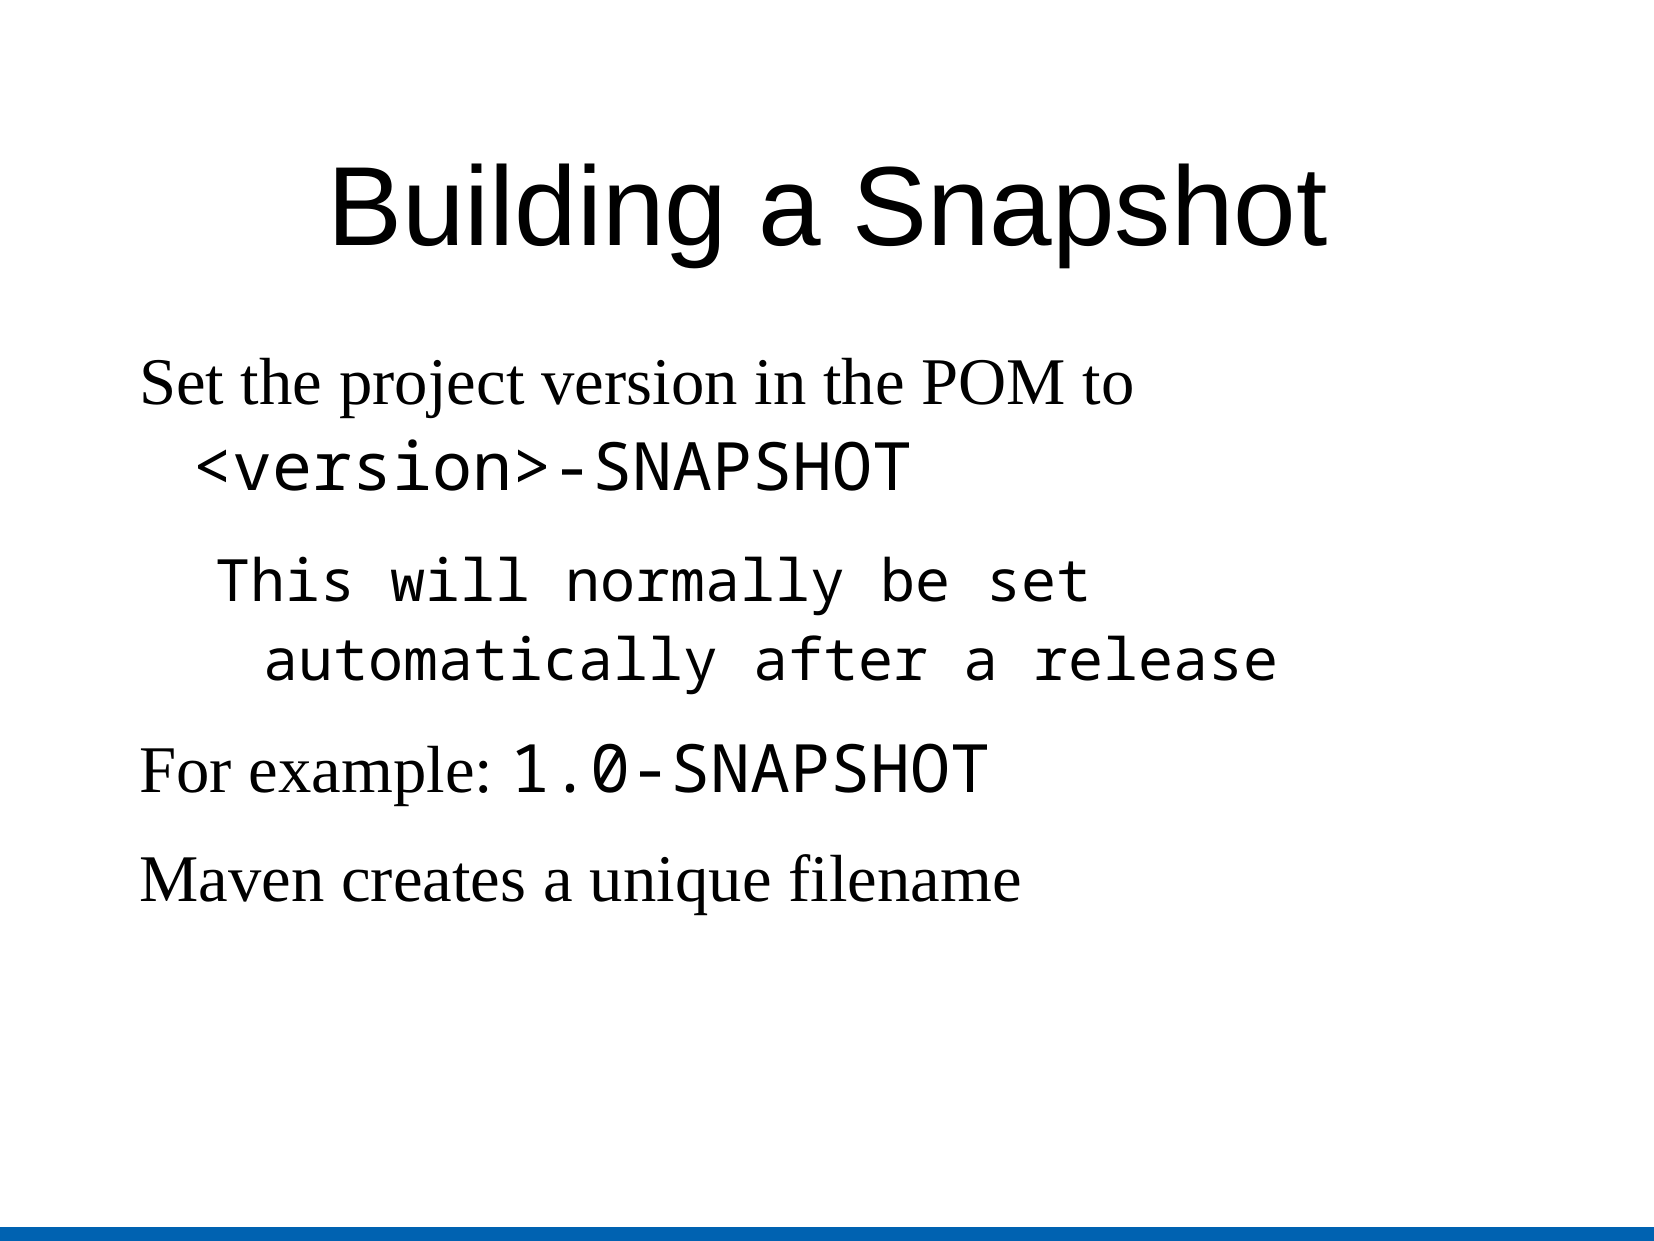

# Building a Snapshot
Set the project version in the POM to <version>-SNAPSHOT
This will normally be set automatically after a release
For example: 1.0-SNAPSHOT
Maven creates a unique filename